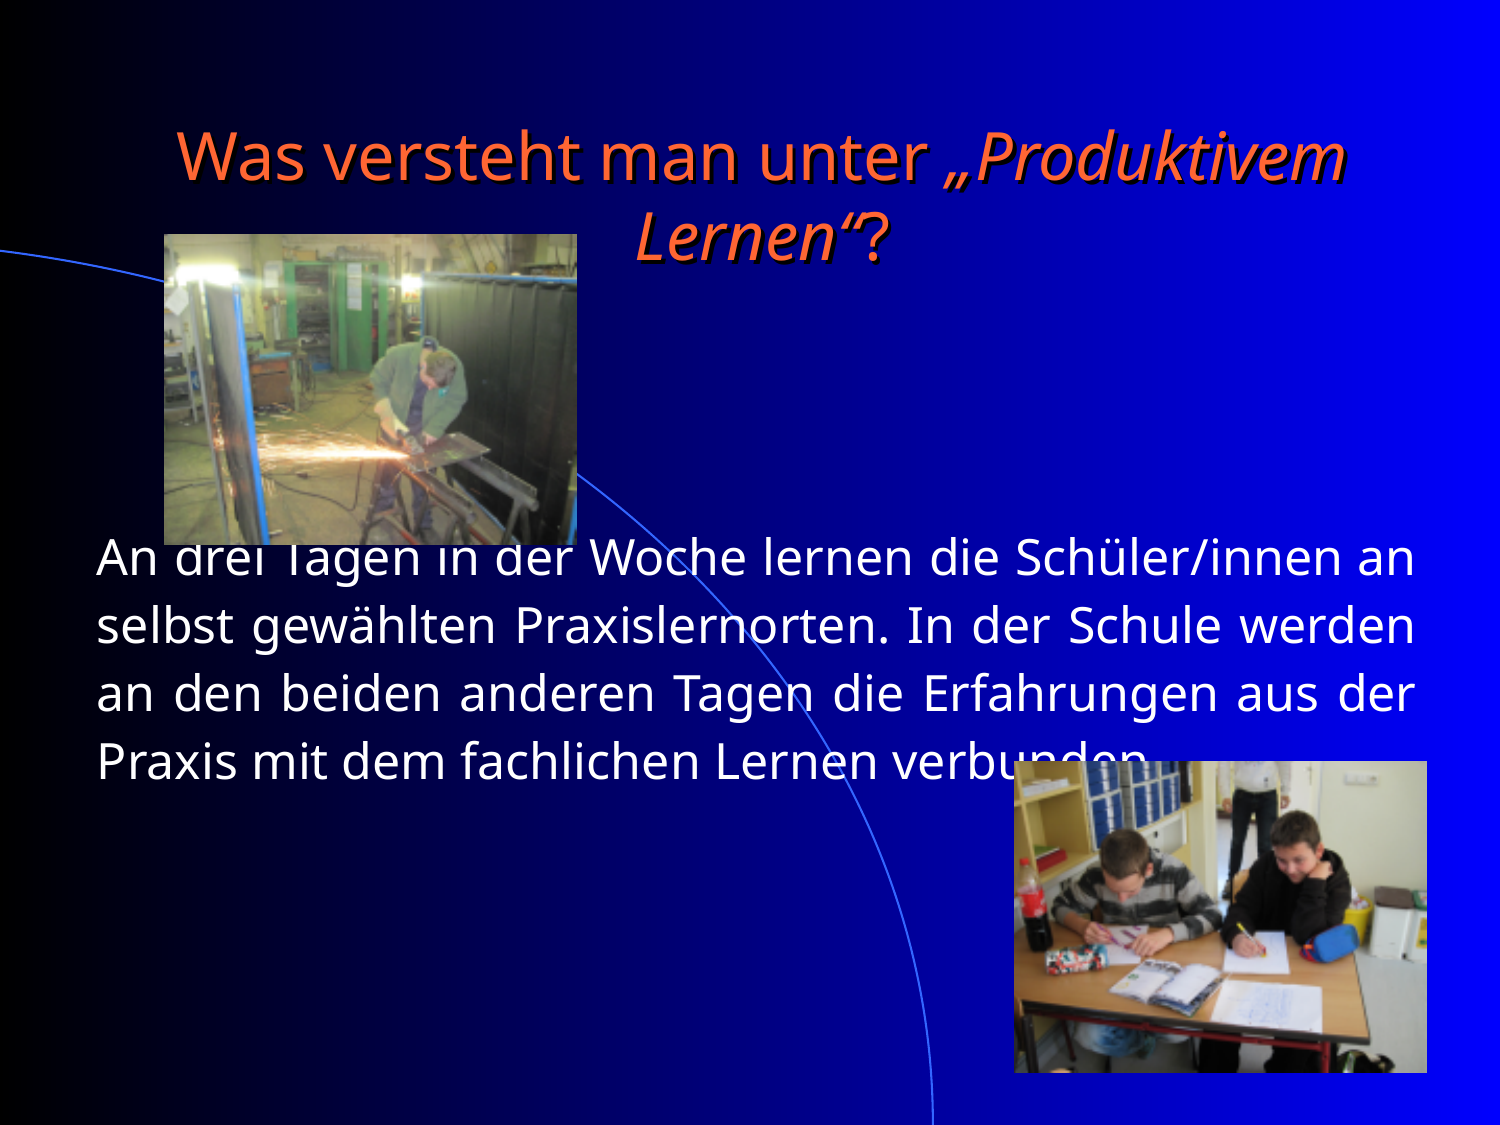

# Was versteht man unter „Produktivem Lernen“?
An drei Tagen in der Woche lernen die Schüler/innen an selbst gewählten Praxislernorten. In der Schule werden an den beiden anderen Tagen die Erfahrungen aus der Praxis mit dem fachlichen Lernen verbunden.